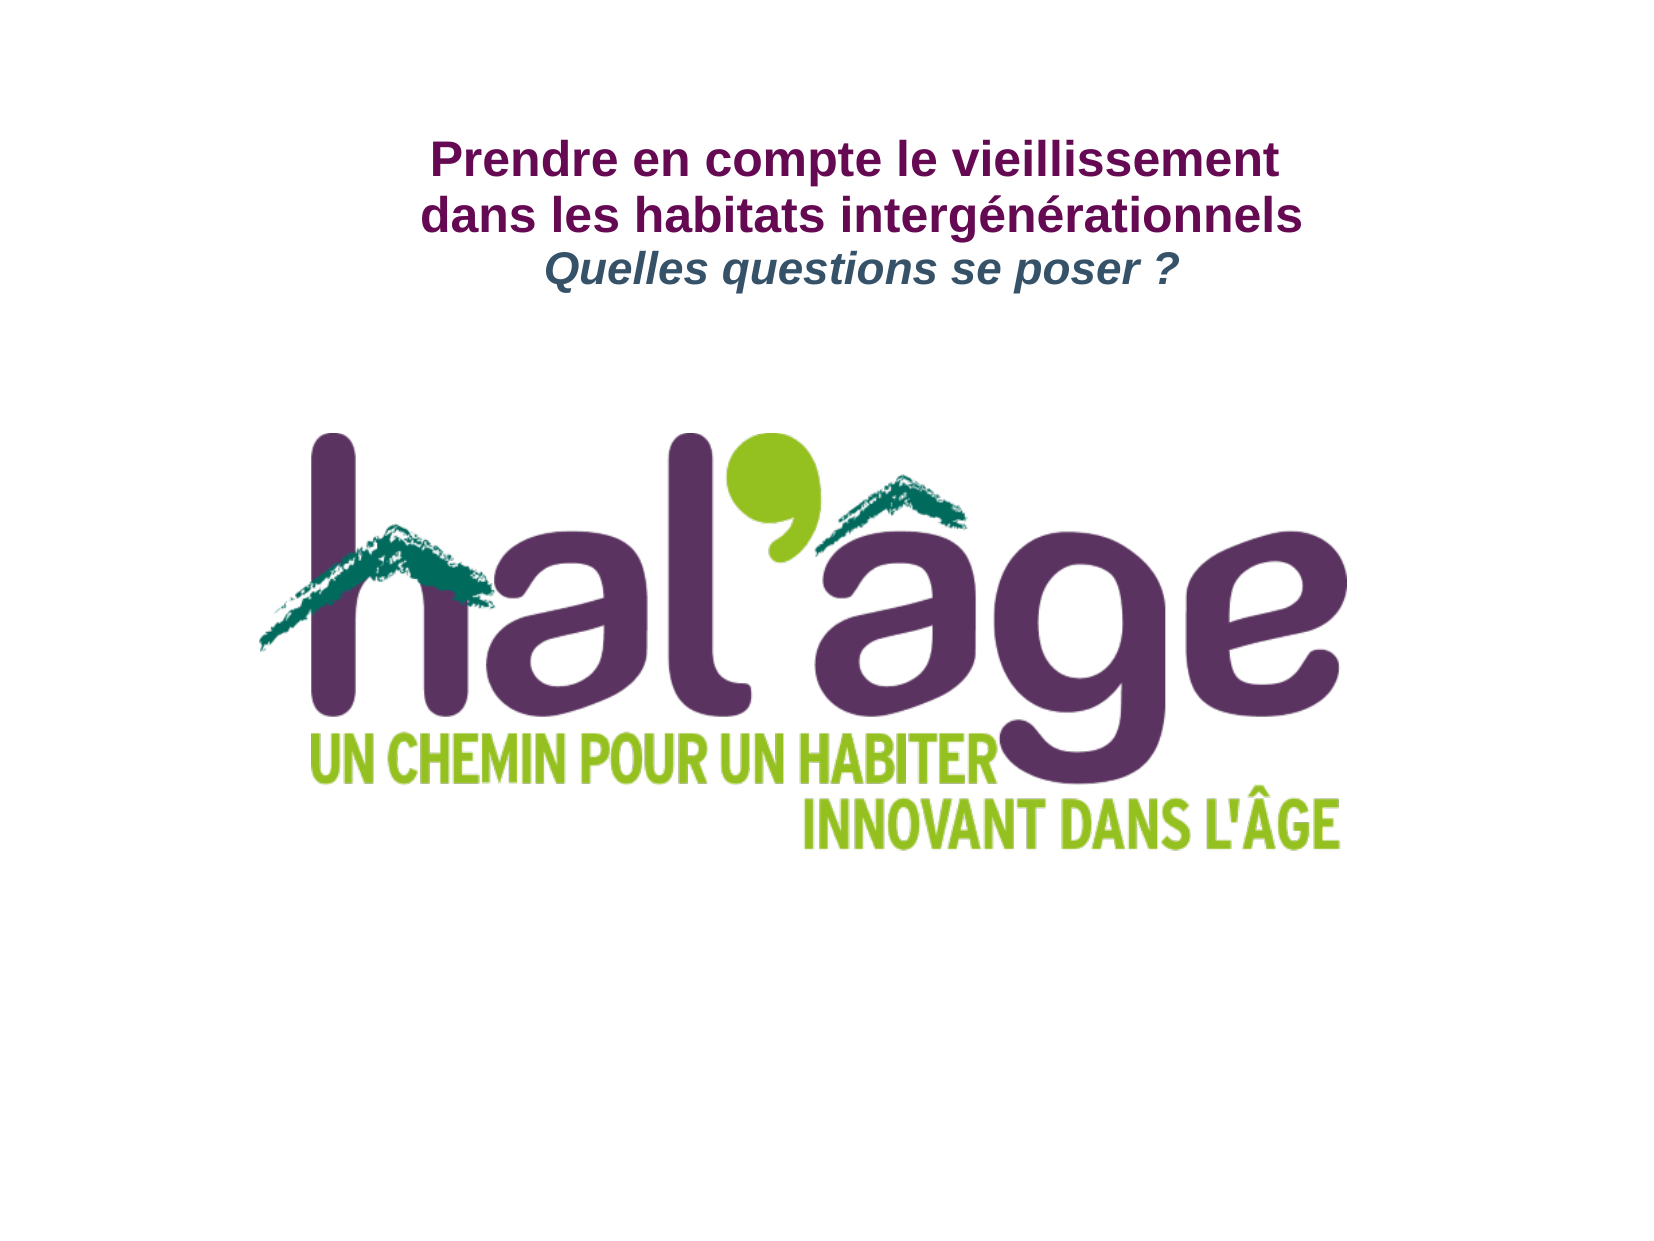

# Prendre en compte le vieillissement dans les habitats intergénérationnels Quelles questions se poser ?